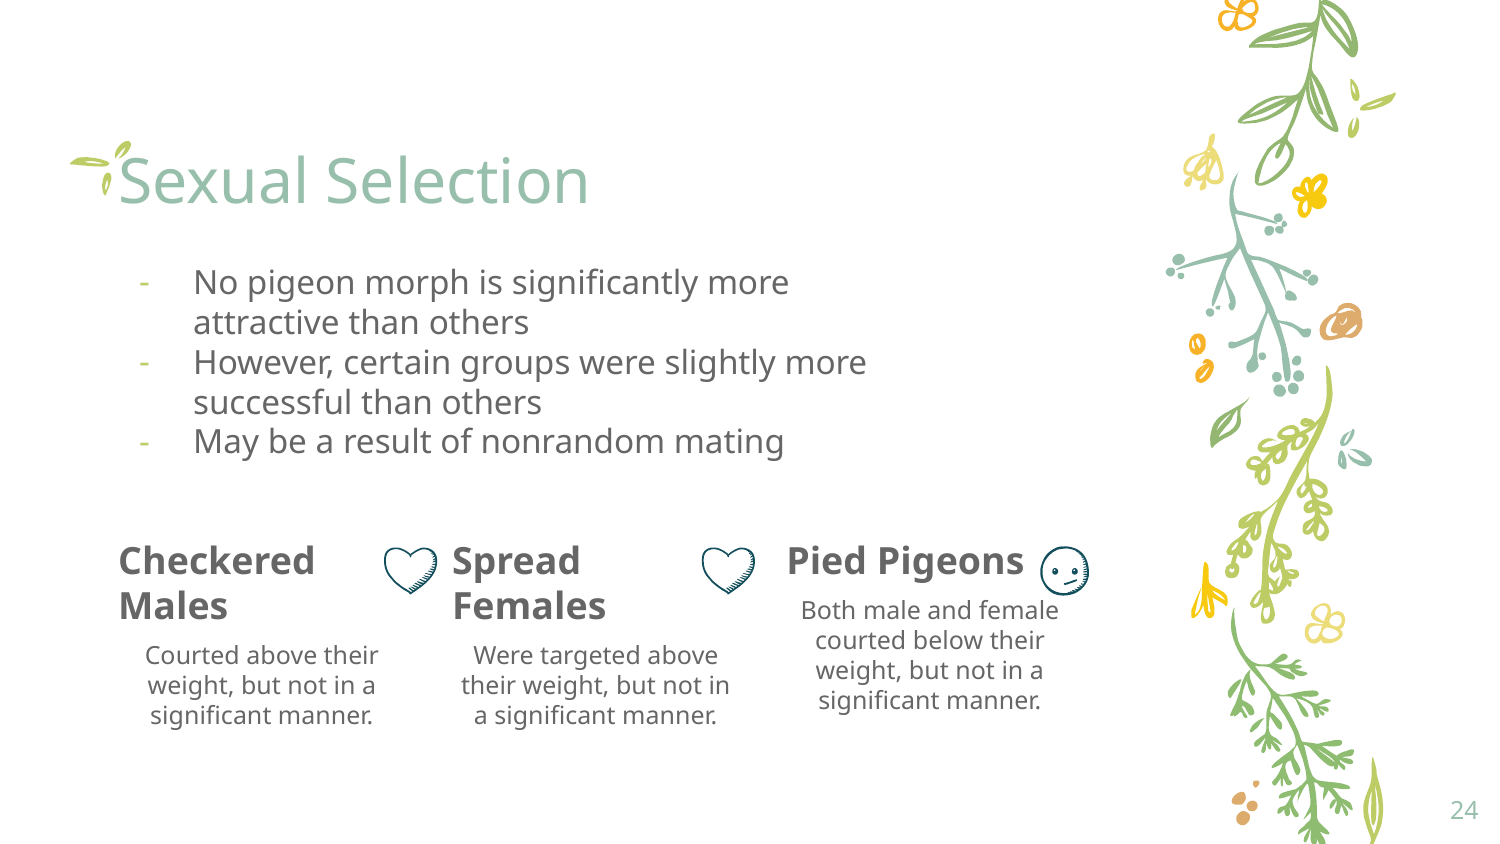

# Sexual Selection
No pigeon morph is significantly more attractive than others
However, certain groups were slightly more successful than others
May be a result of nonrandom mating
Checkered Males
Courted above their weight, but not in a significant manner.
Spread Females
Were targeted above their weight, but not in a significant manner.
Pied Pigeons
Both male and female courted below their weight, but not in a significant manner.